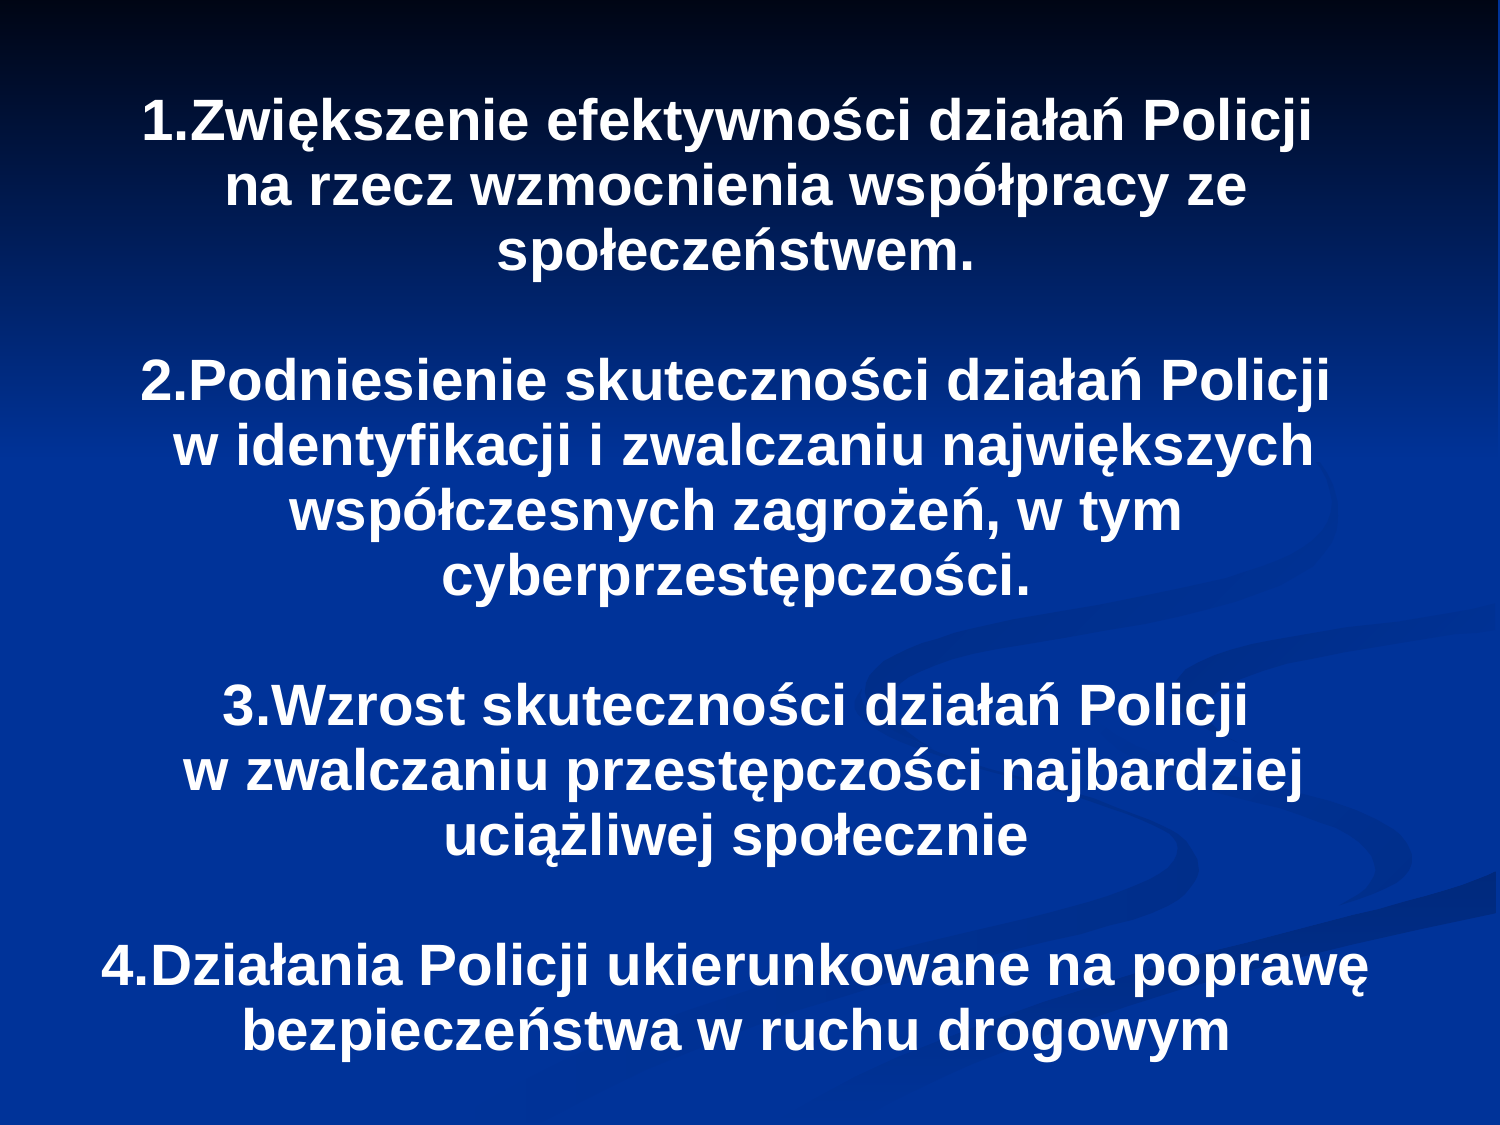

1.Zwiększenie efektywności działań Policji
na rzecz wzmocnienia współpracy ze społeczeństwem.
2.Podniesienie skuteczności działań Policji
 w identyfikacji i zwalczaniu największych współczesnych zagrożeń, w tym cyberprzestępczości.
3.Wzrost skuteczności działań Policji
 w zwalczaniu przestępczości najbardziej uciążliwej społecznie
4.Działania Policji ukierunkowane na poprawę bezpieczeństwa w ruchu drogowym